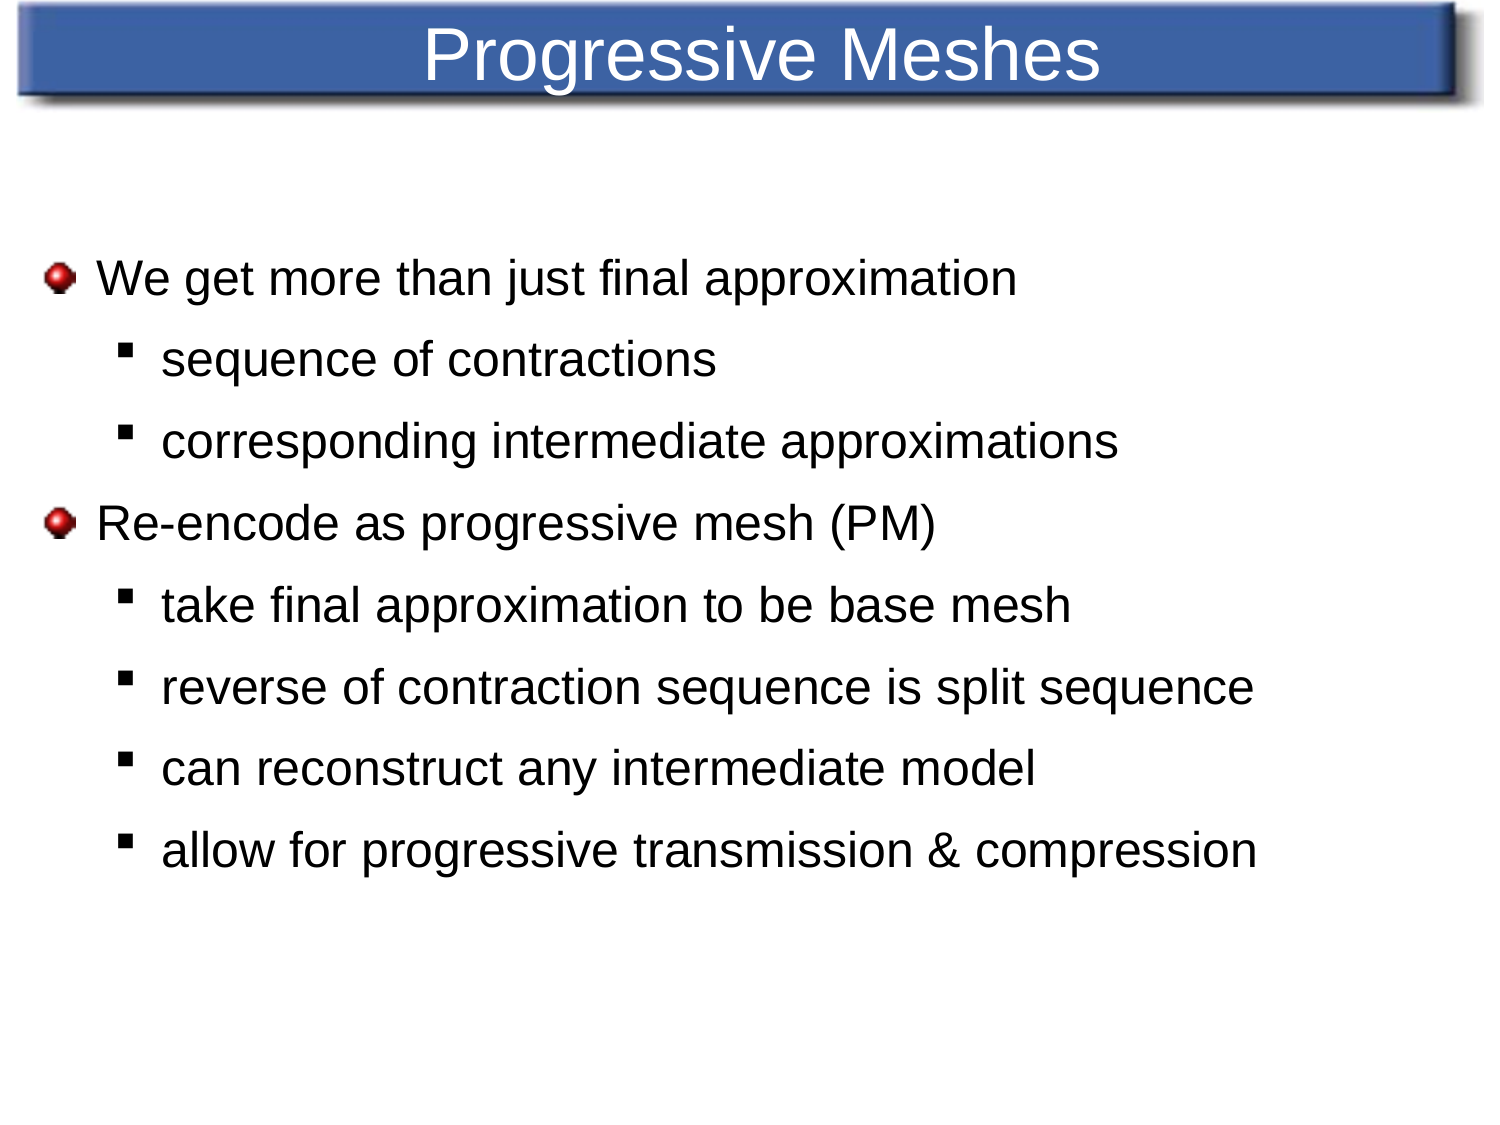

# Progressive Meshes
We get more than just final approximation
sequence of contractions
corresponding intermediate approximations
Re-encode as progressive mesh (PM)
take final approximation to be base mesh
reverse of contraction sequence is split sequence
can reconstruct any intermediate model
allow for progressive transmission & compression